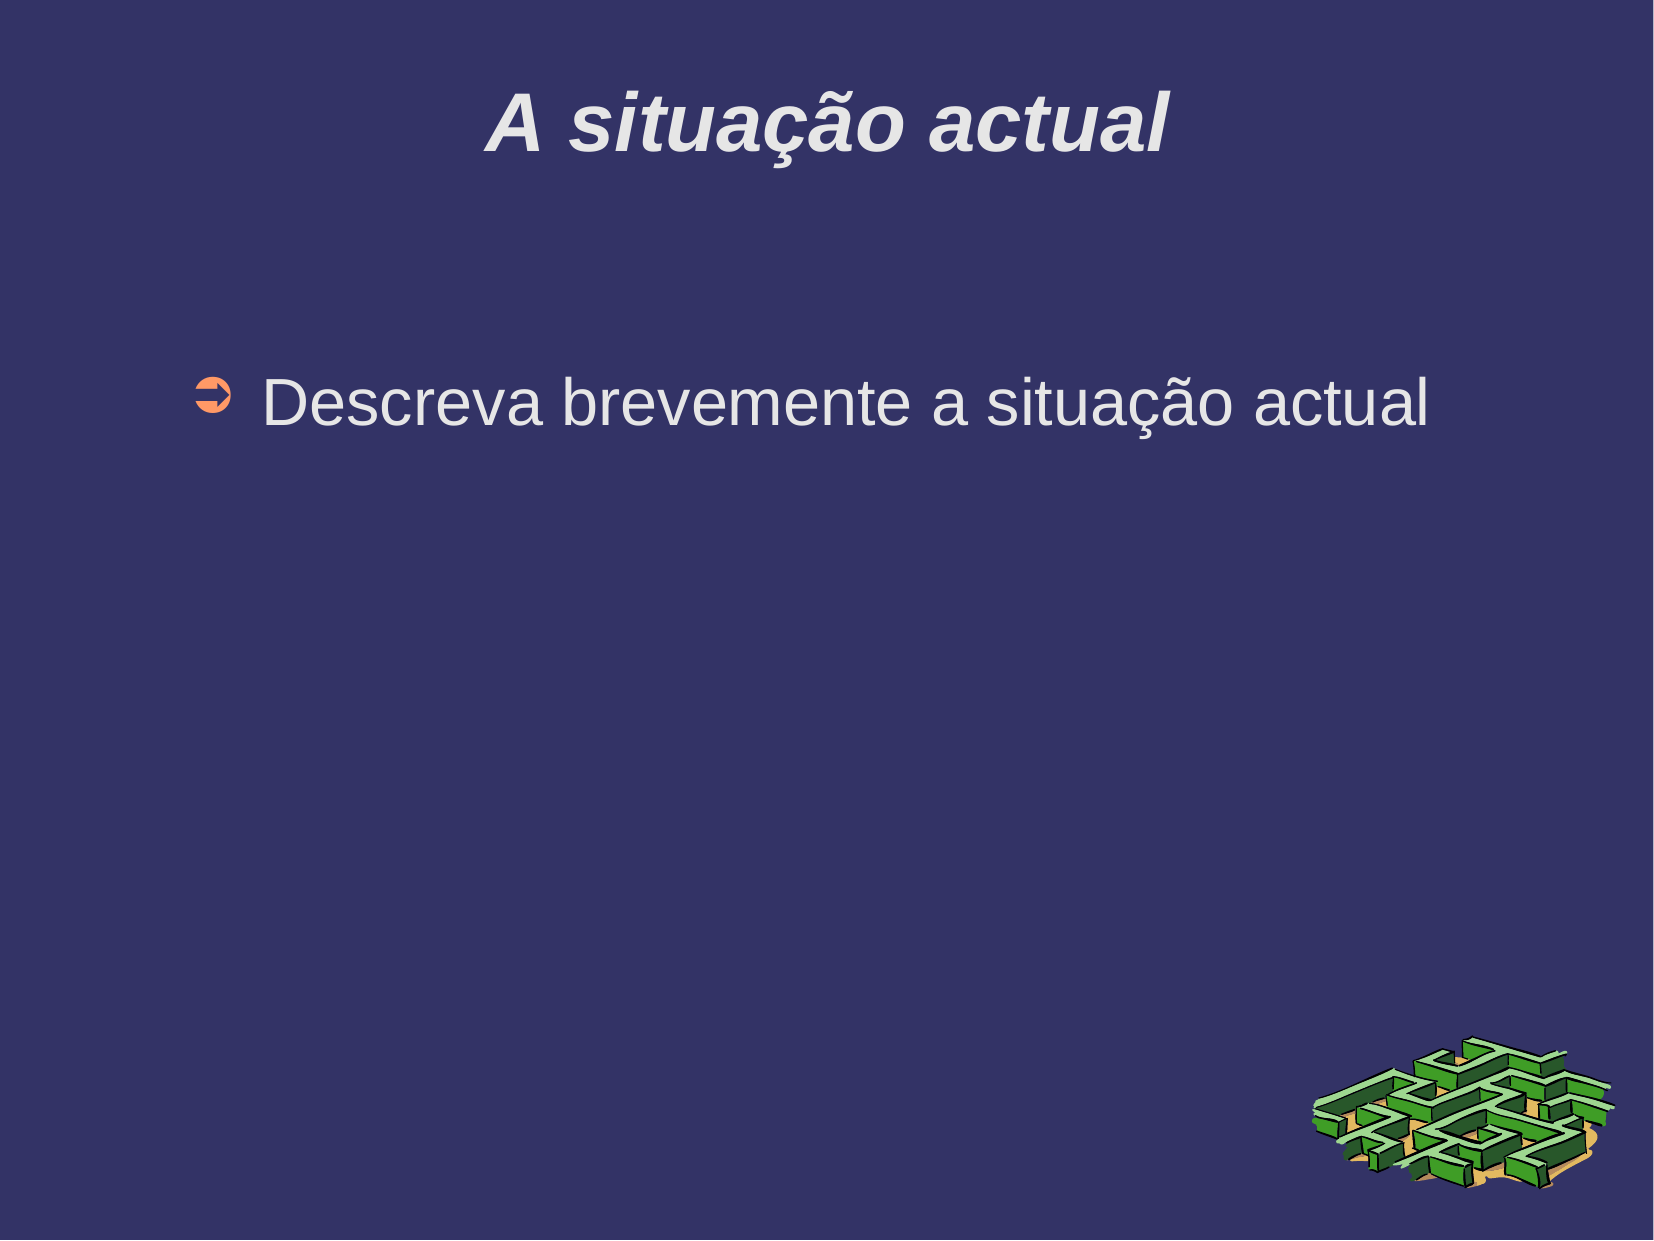

# A situação actual
Descreva brevemente a situação actual